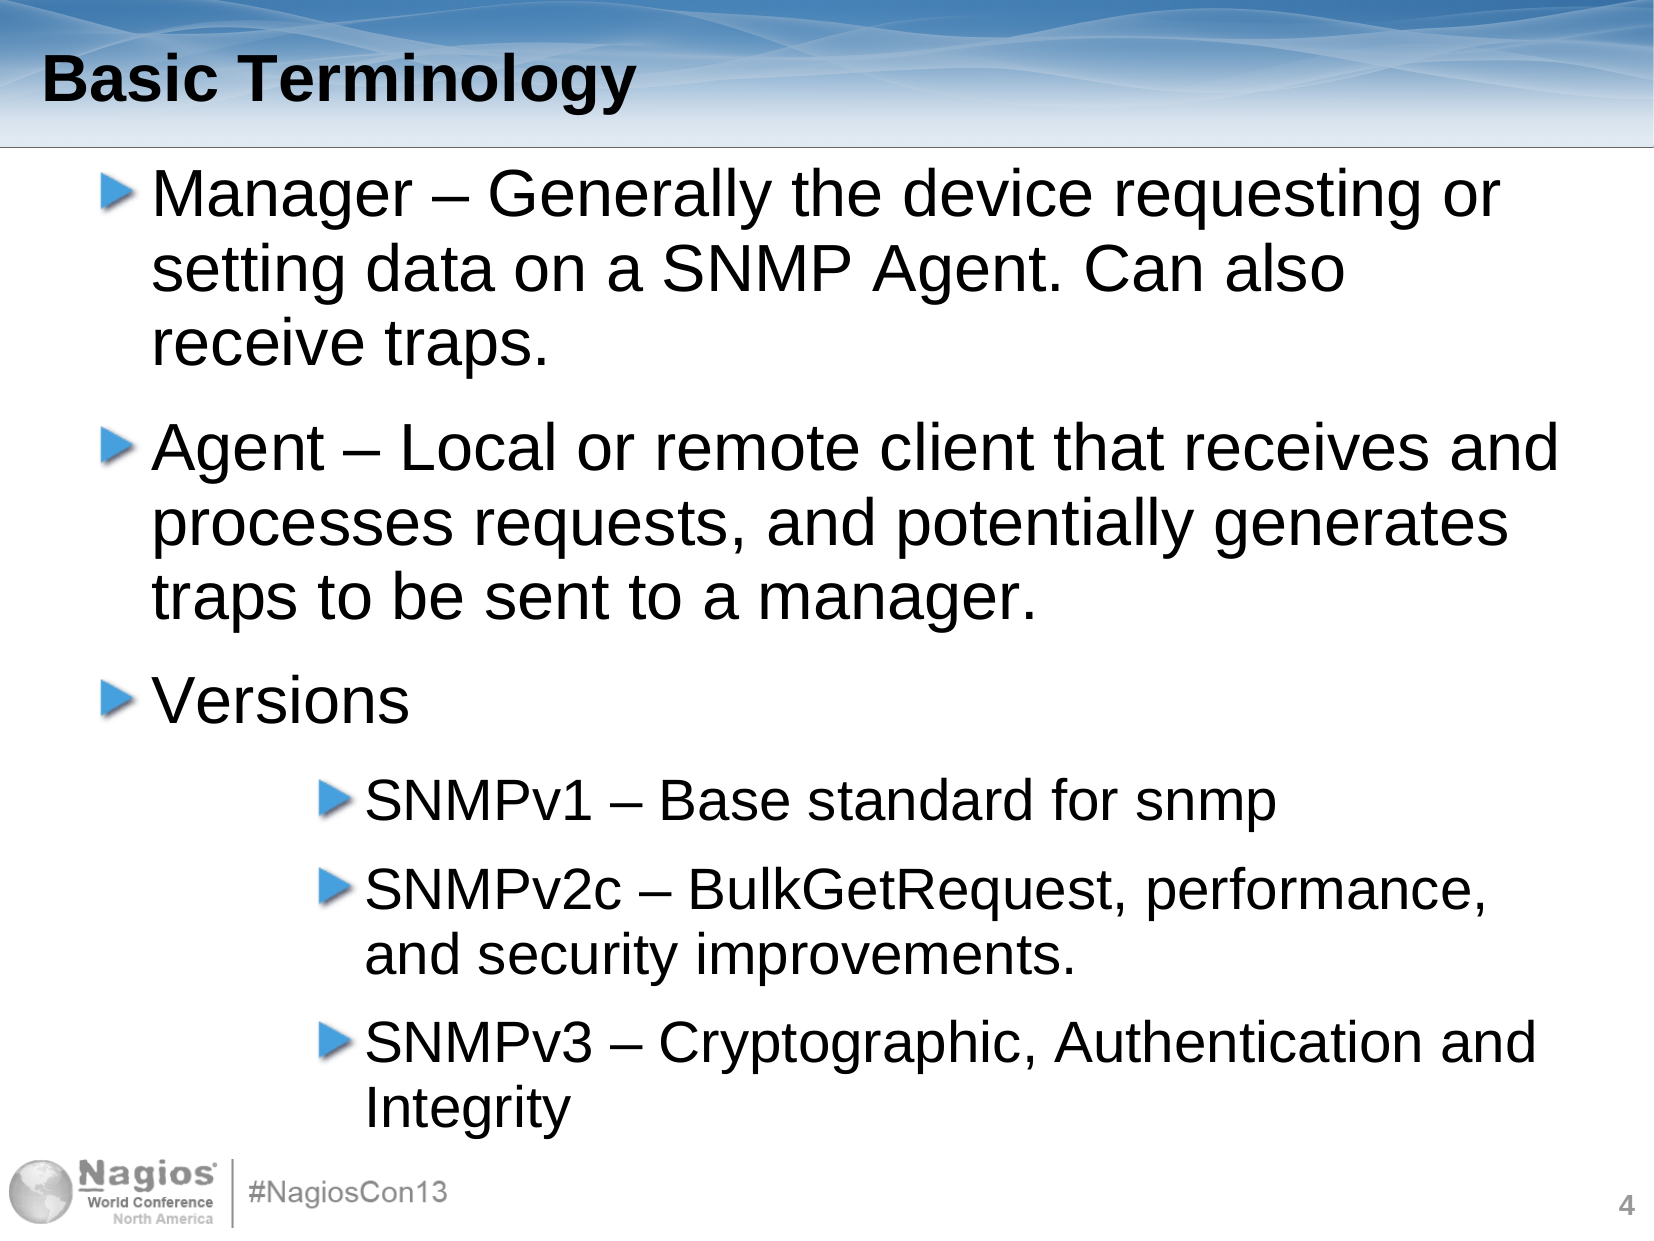

# Basic Terminology
Manager – Generally the device requesting or setting data on a SNMP Agent. Can also receive traps.
Agent – Local or remote client that receives and processes requests, and potentially generates traps to be sent to a manager.
Versions
SNMPv1 – Base standard for snmp
SNMPv2c – BulkGetRequest, performance, and security improvements.
SNMPv3 – Cryptographic, Authentication and Integrity
4